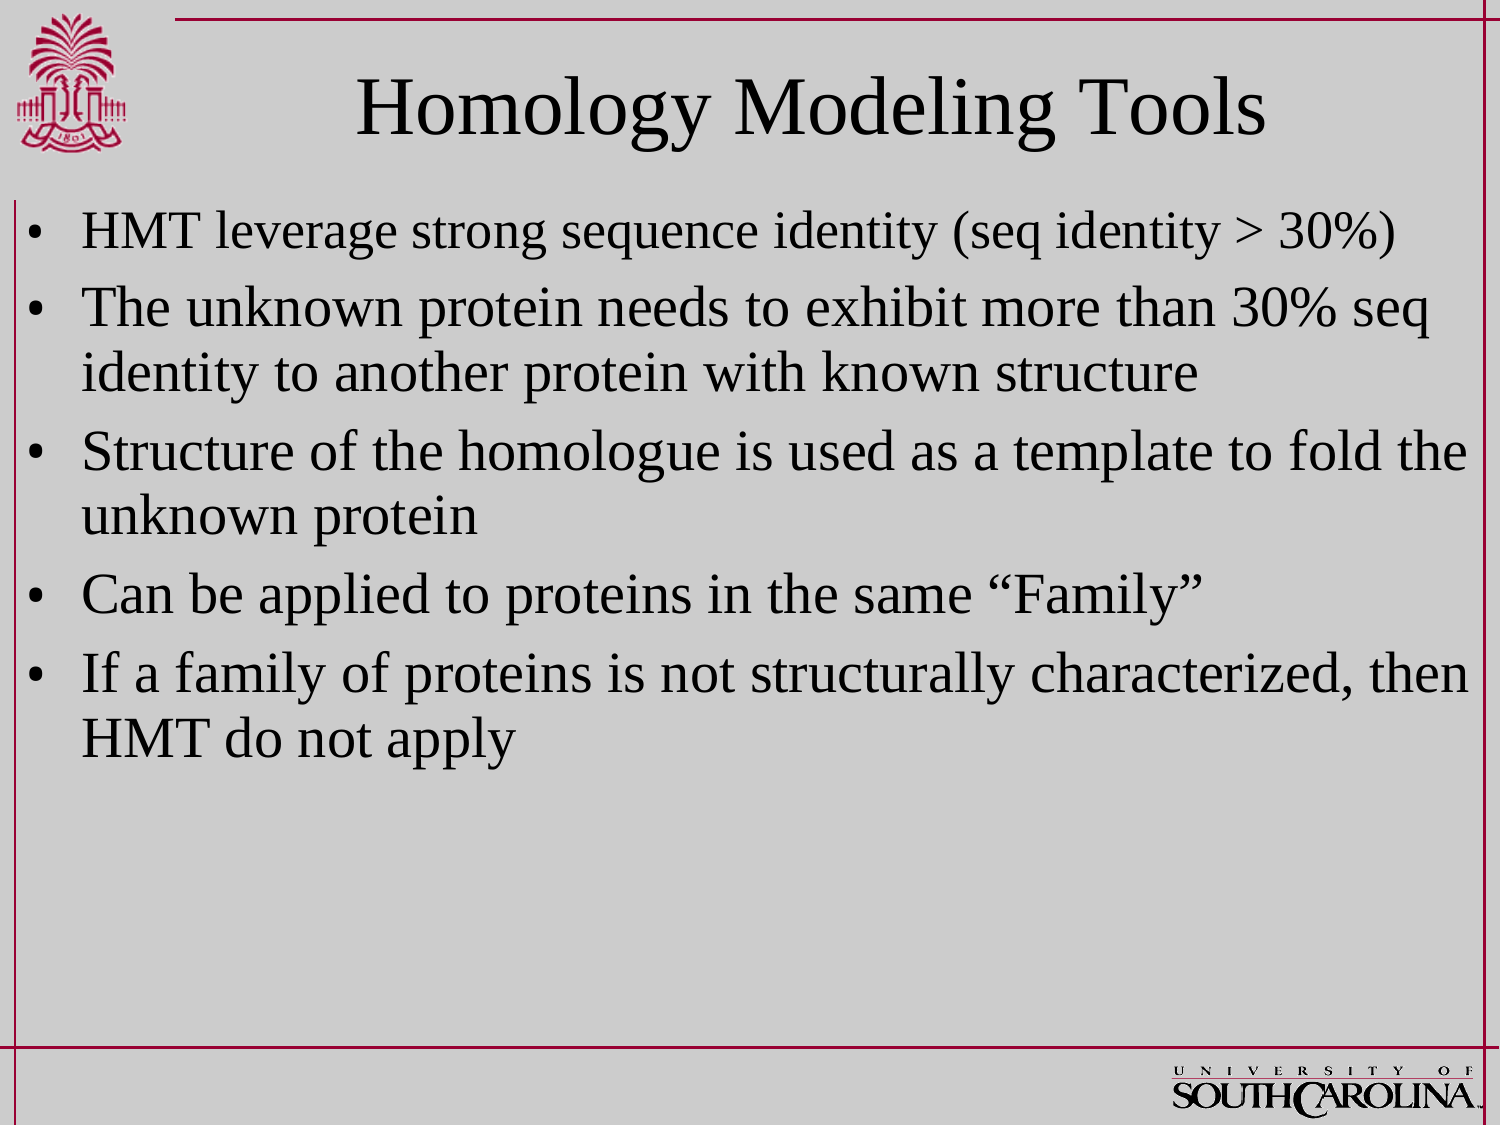

# Homology Modeling Tools
HMT leverage strong sequence identity (seq identity > 30%)
The unknown protein needs to exhibit more than 30% seq identity to another protein with known structure
Structure of the homologue is used as a template to fold the unknown protein
Can be applied to proteins in the same “Family”
If a family of proteins is not structurally characterized, then HMT do not apply